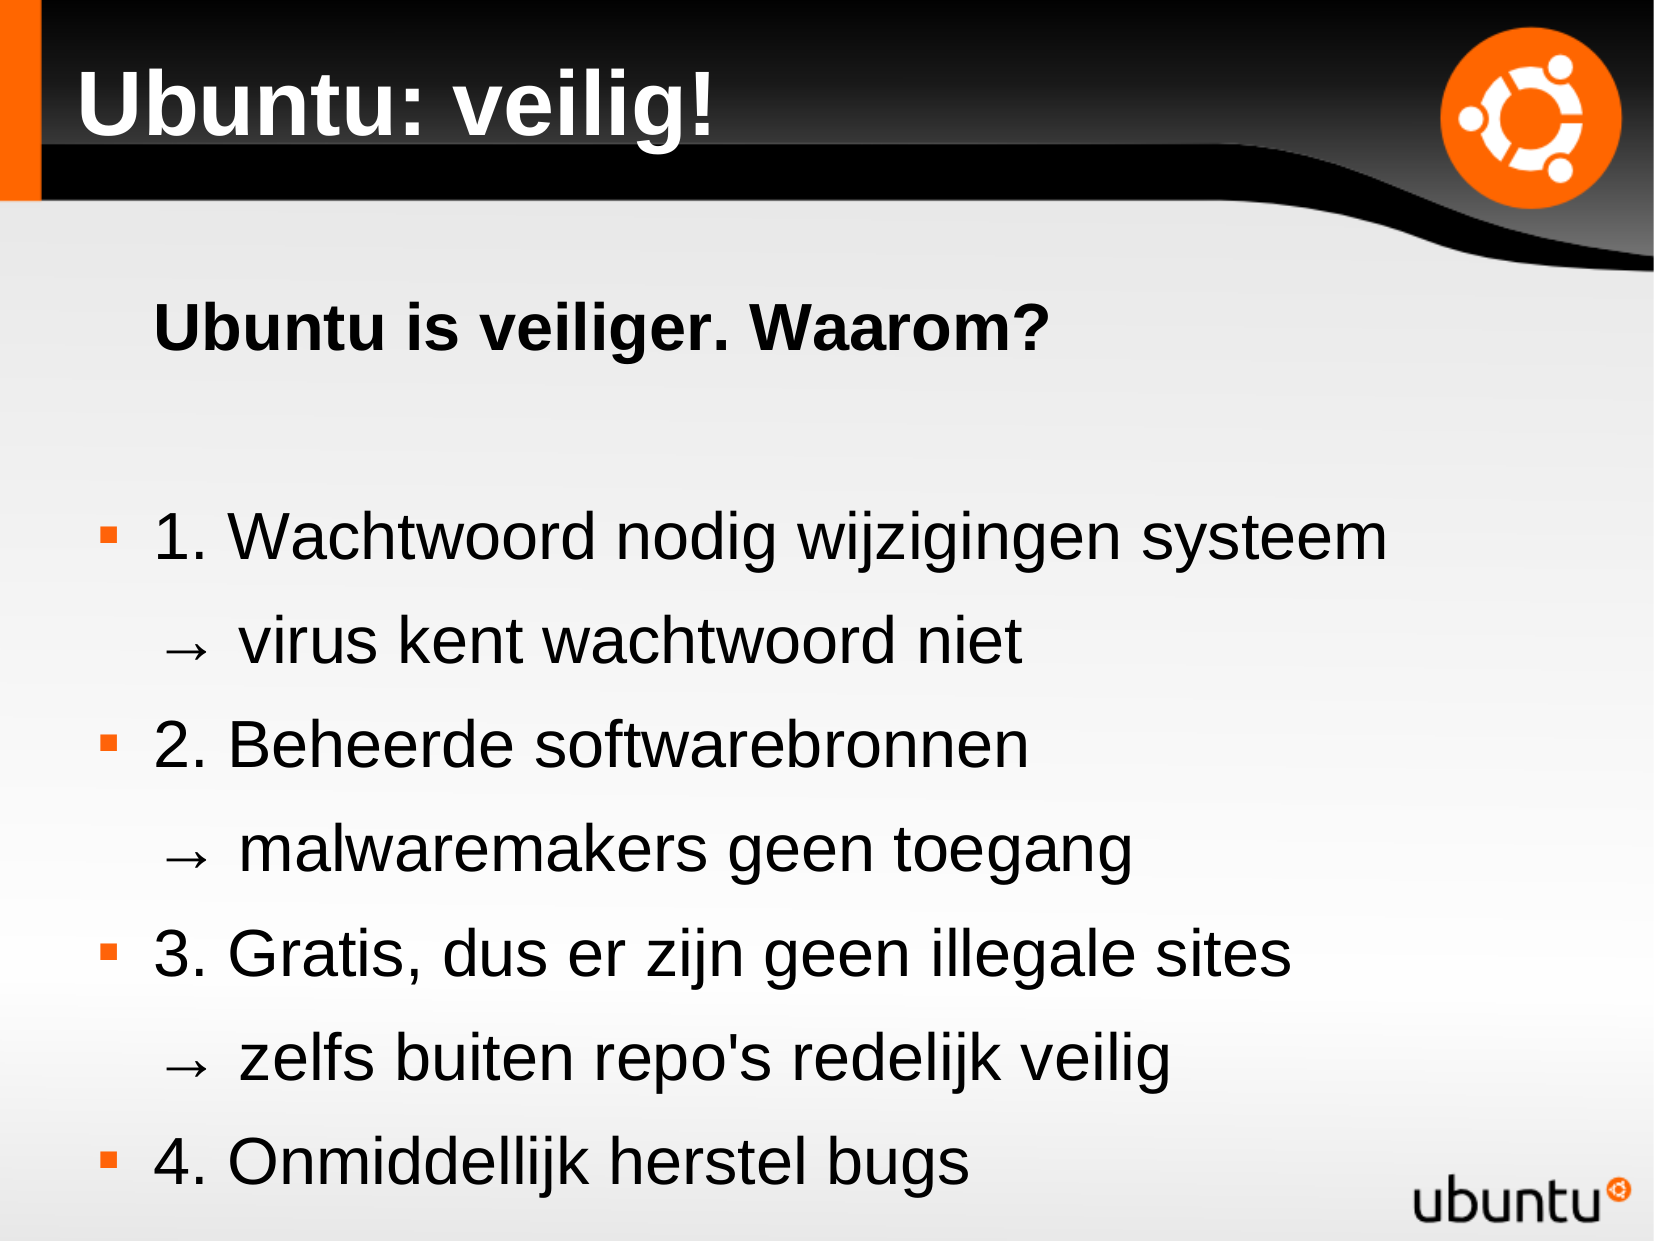

# Ubuntu: veilig!
Ubuntu is veiliger. Waarom?
1. Wachtwoord nodig wijzigingen systeem
→ virus kent wachtwoord niet
2. Beheerde softwarebronnen
→ malwaremakers geen toegang
3. Gratis, dus er zijn geen illegale sites
→ zelfs buiten repo's redelijk veilig
4. Onmiddellijk herstel bugs